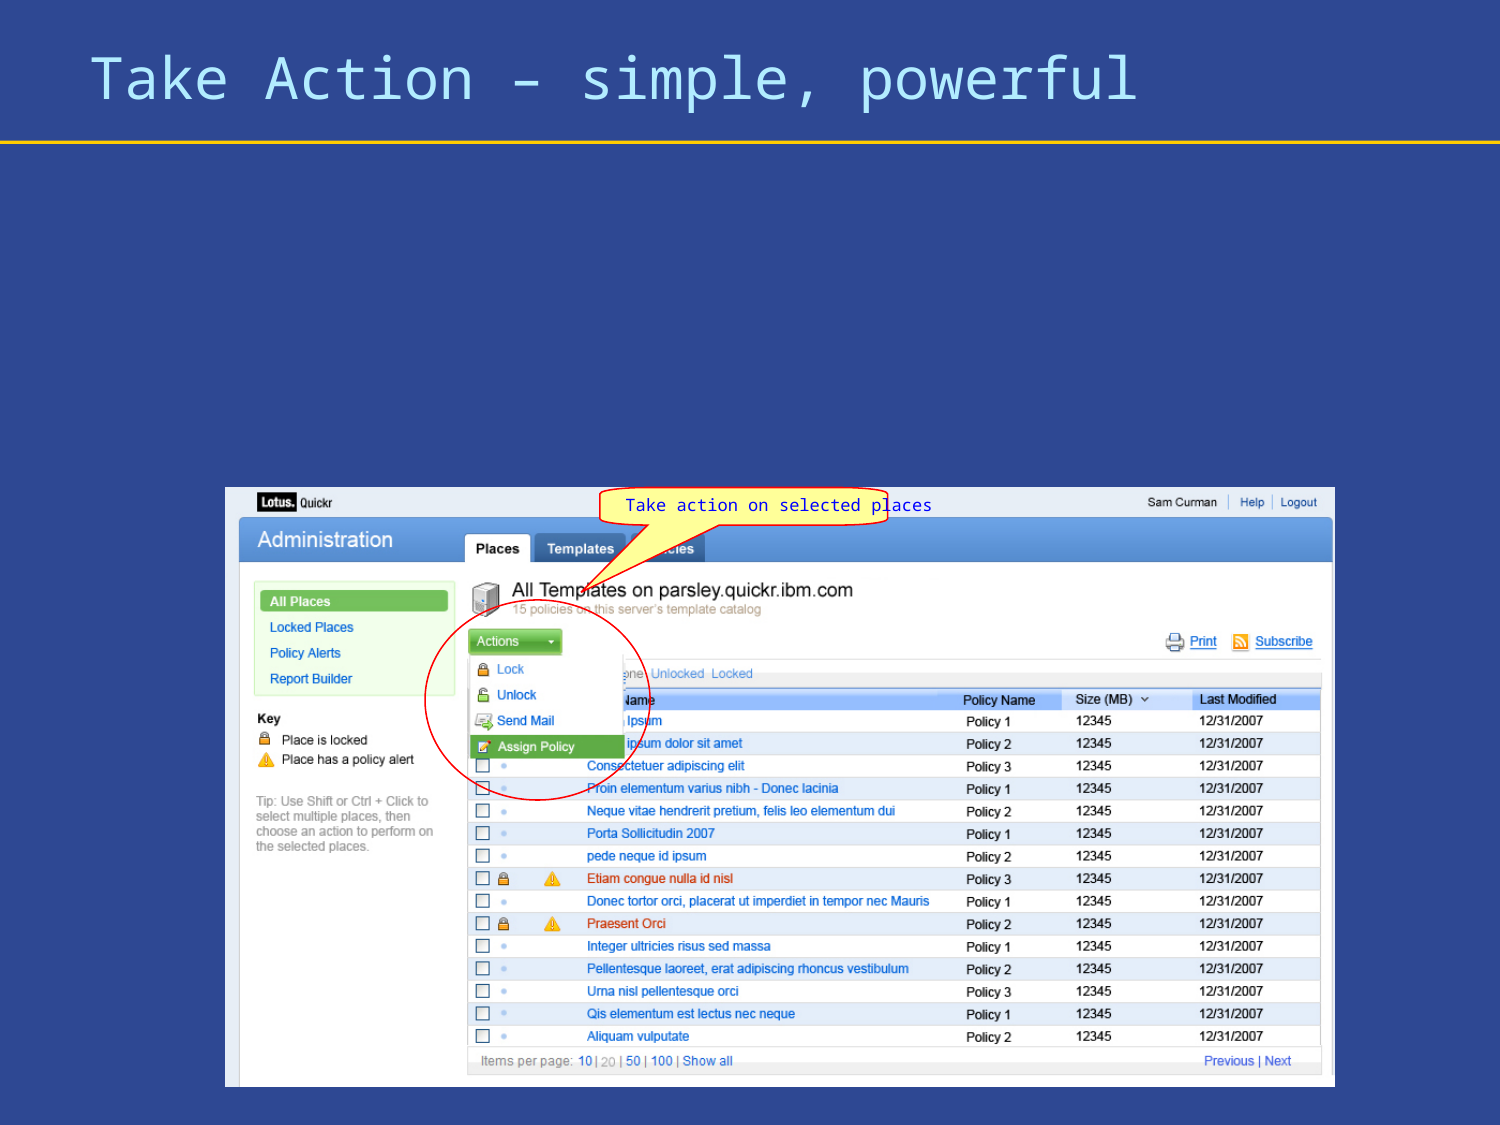

# Take Action – simple, powerful
Take action on selected places